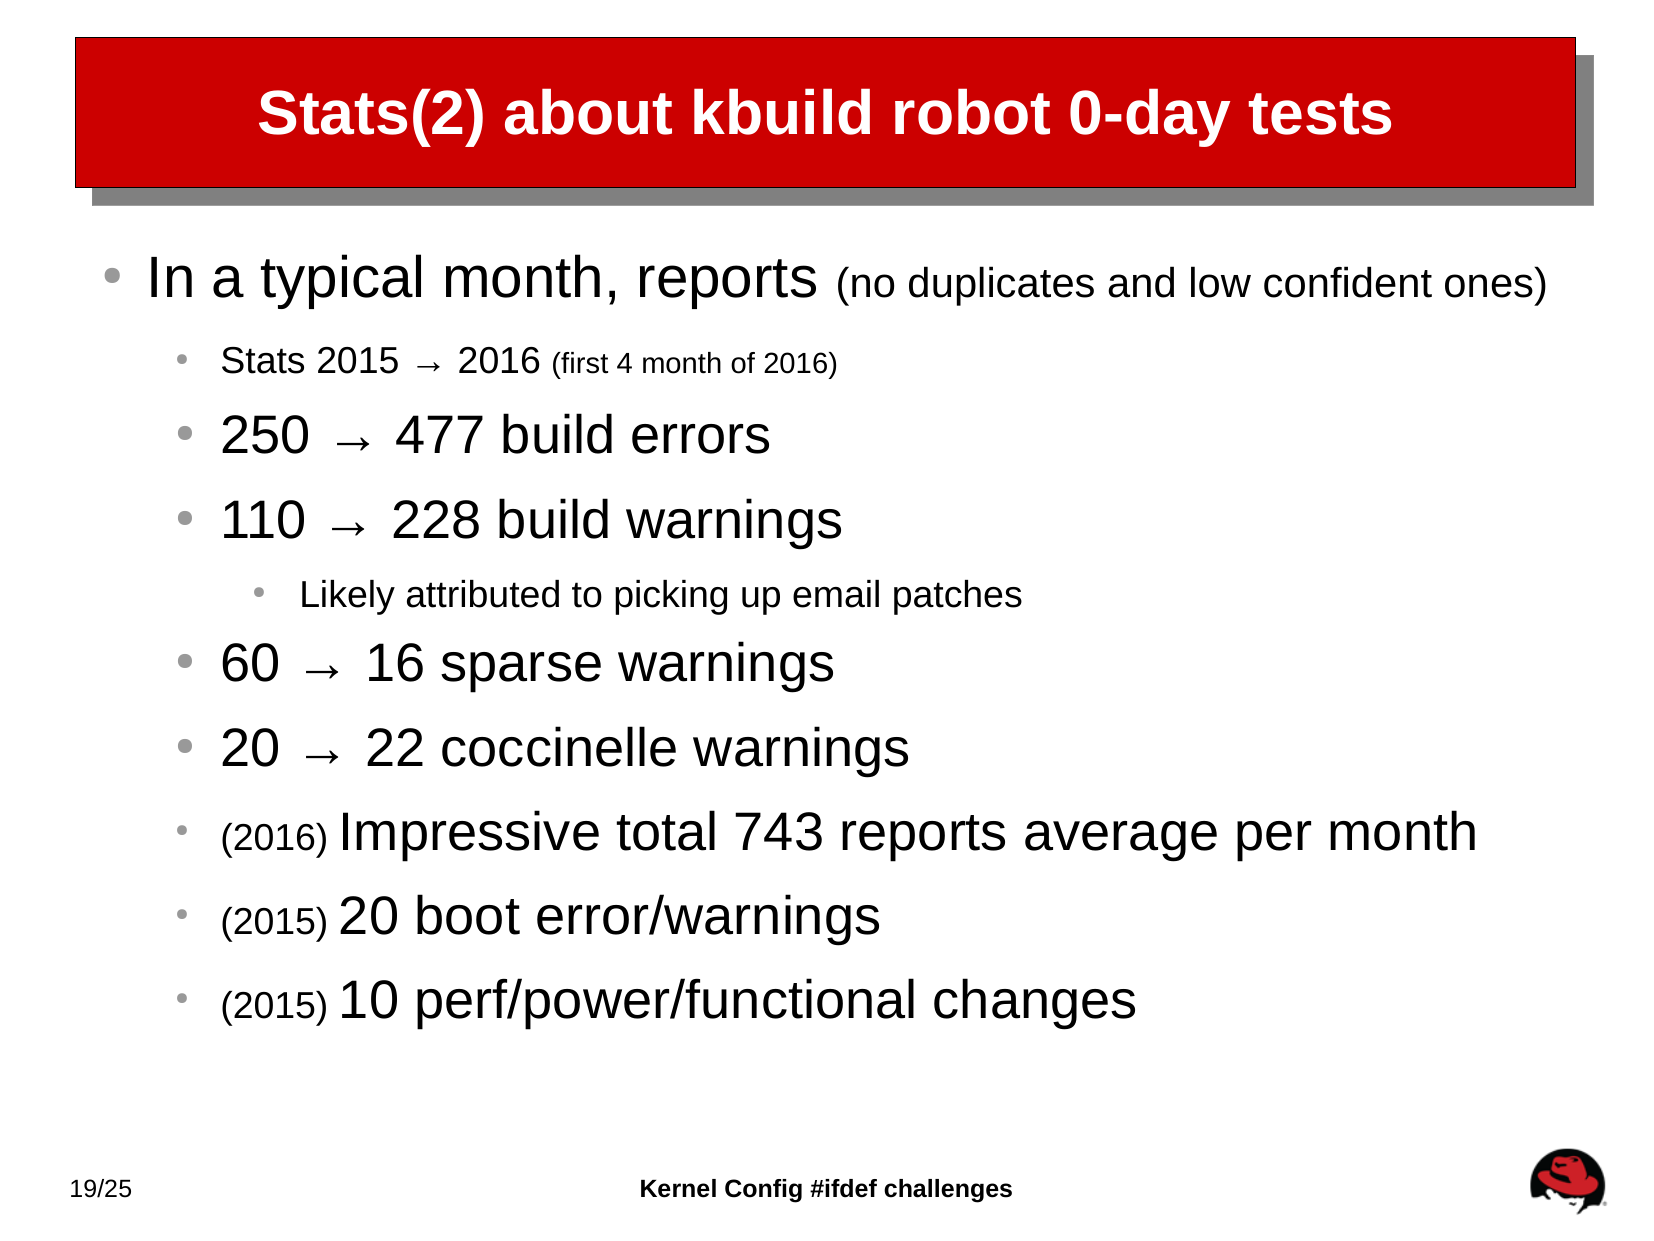

# Stats(2) about kbuild robot 0-day tests
In a typical month, reports (no duplicates and low confident ones)
Stats 2015 → 2016 (first 4 month of 2016)
250 → 477 build errors
110 → 228 build warnings
Likely attributed to picking up email patches
60 → 16 sparse warnings
20 → 22 coccinelle warnings
(2016) Impressive total 743 reports average per month
(2015) 20 boot error/warnings
(2015) 10 perf/power/functional changes